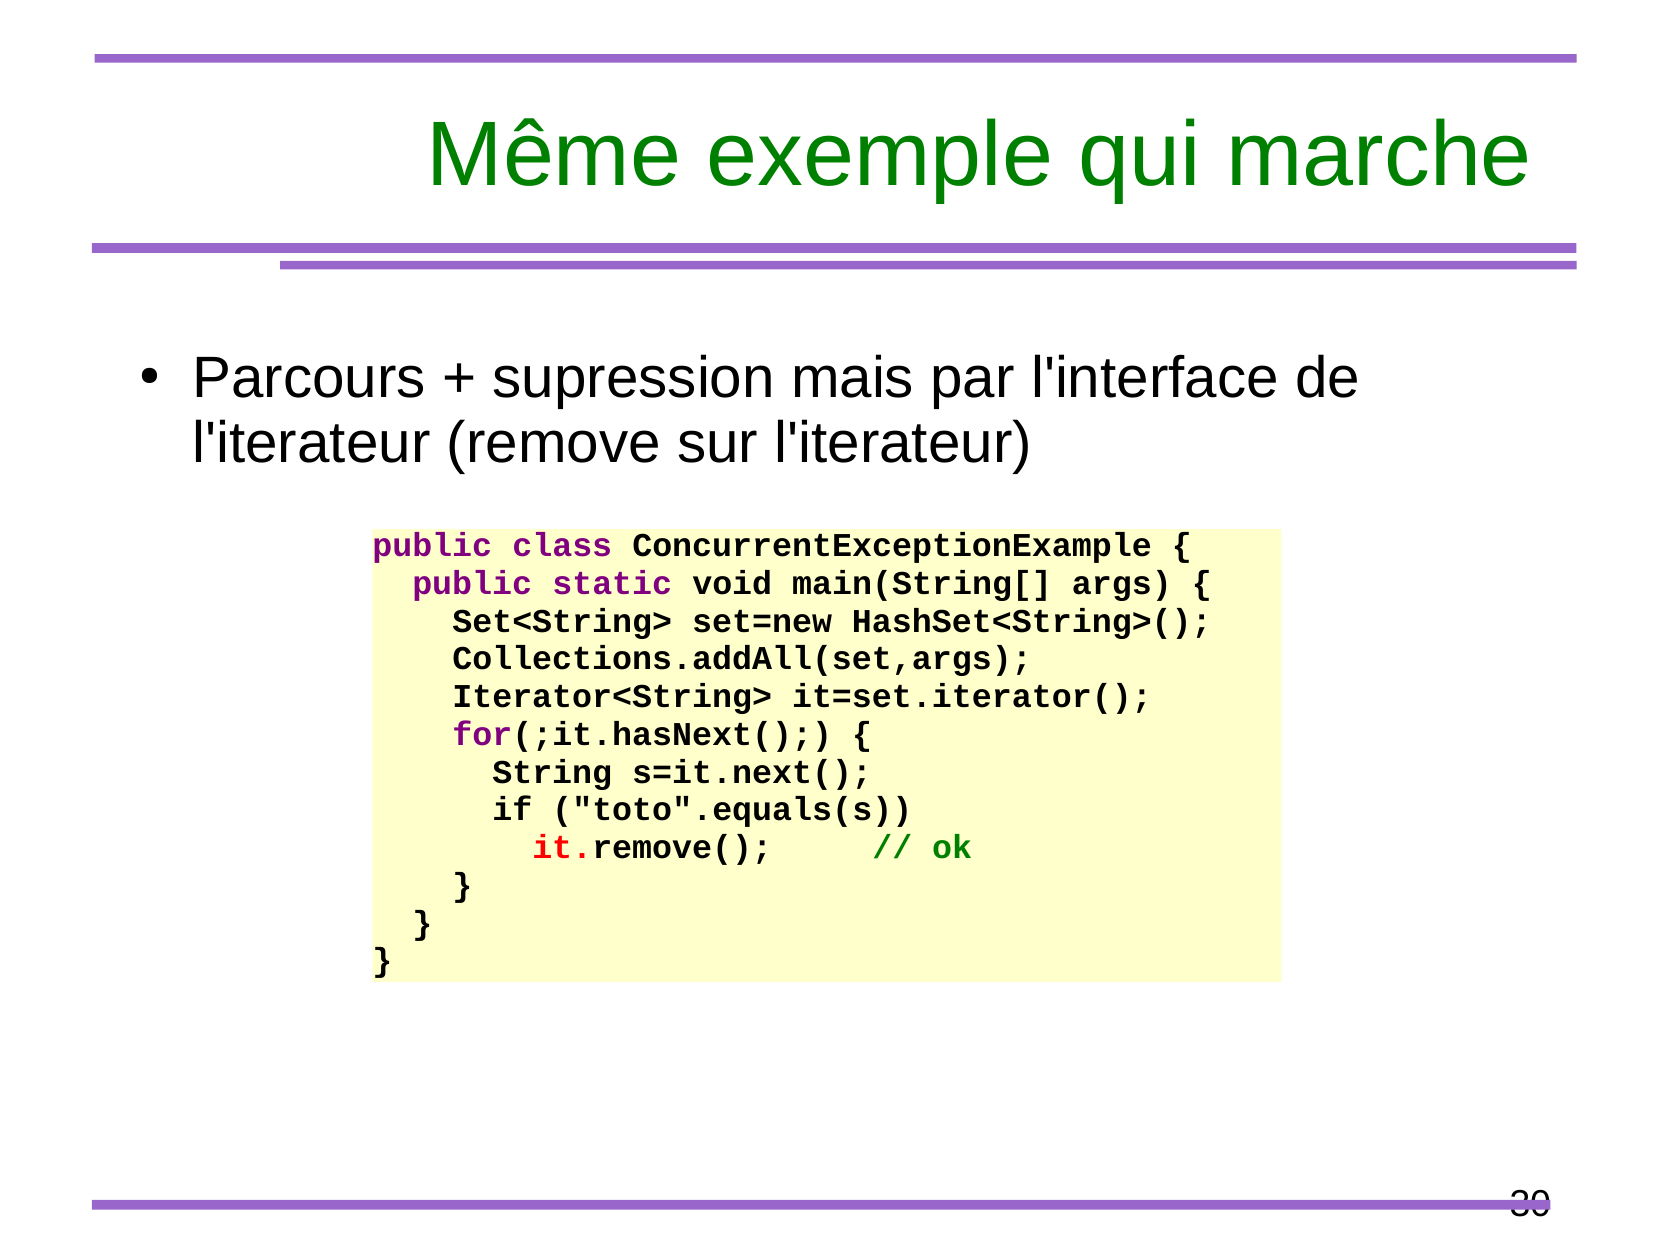

# Même exemple qui marche
Parcours + supression mais par l'interface de l'iterateur (remove sur l'iterateur)
public class ConcurrentExceptionExample {
 public static void main(String[] args) {
 Set<String> set=new HashSet<String>();
 Collections.addAll(set,args);
 Iterator<String> it=set.iterator();
 for(;it.hasNext();) {
 String s=it.next();
 if ("toto".equals(s))
 it.remove(); // ok
 }
 }
}